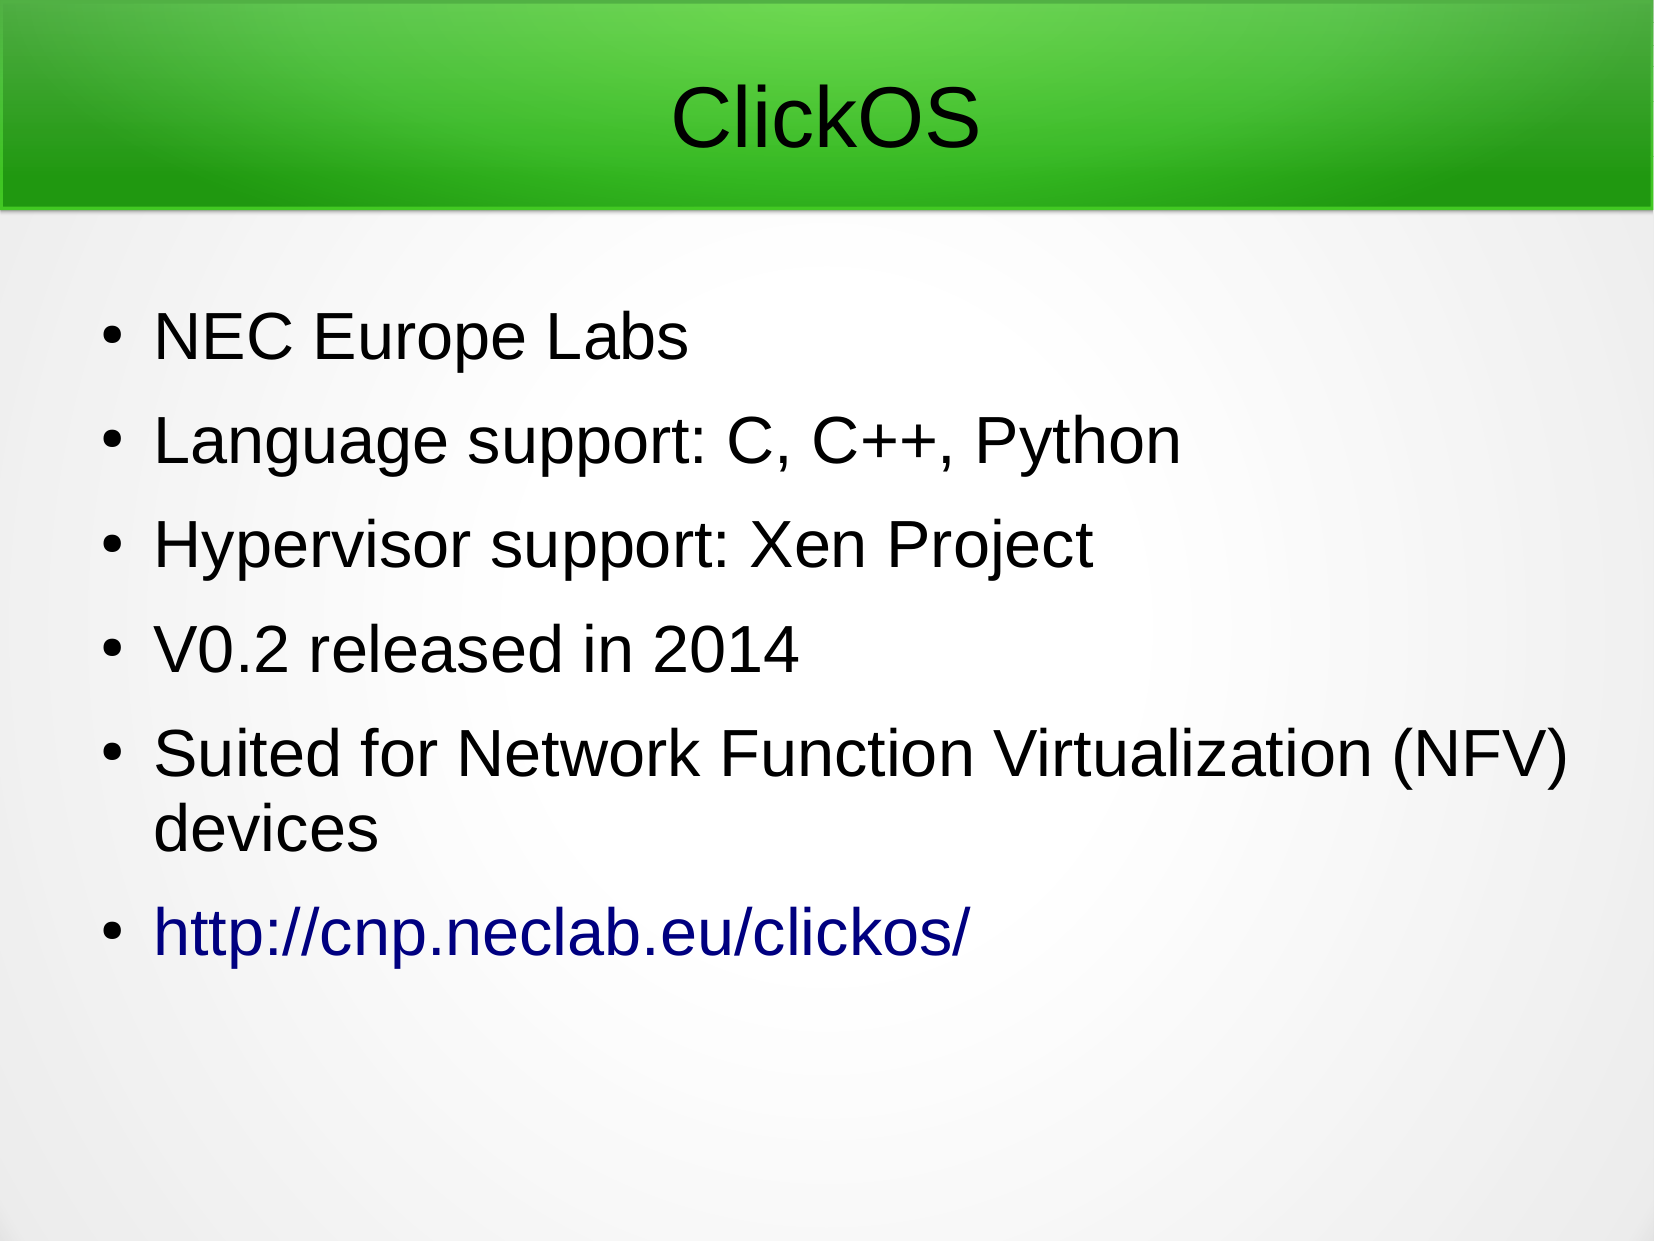

# ClickOS
NEC Europe Labs
Language support: C, C++, Python
Hypervisor support: Xen Project
V0.2 released in 2014
Suited for Network Function Virtualization (NFV) devices
http://cnp.neclab.eu/clickos/